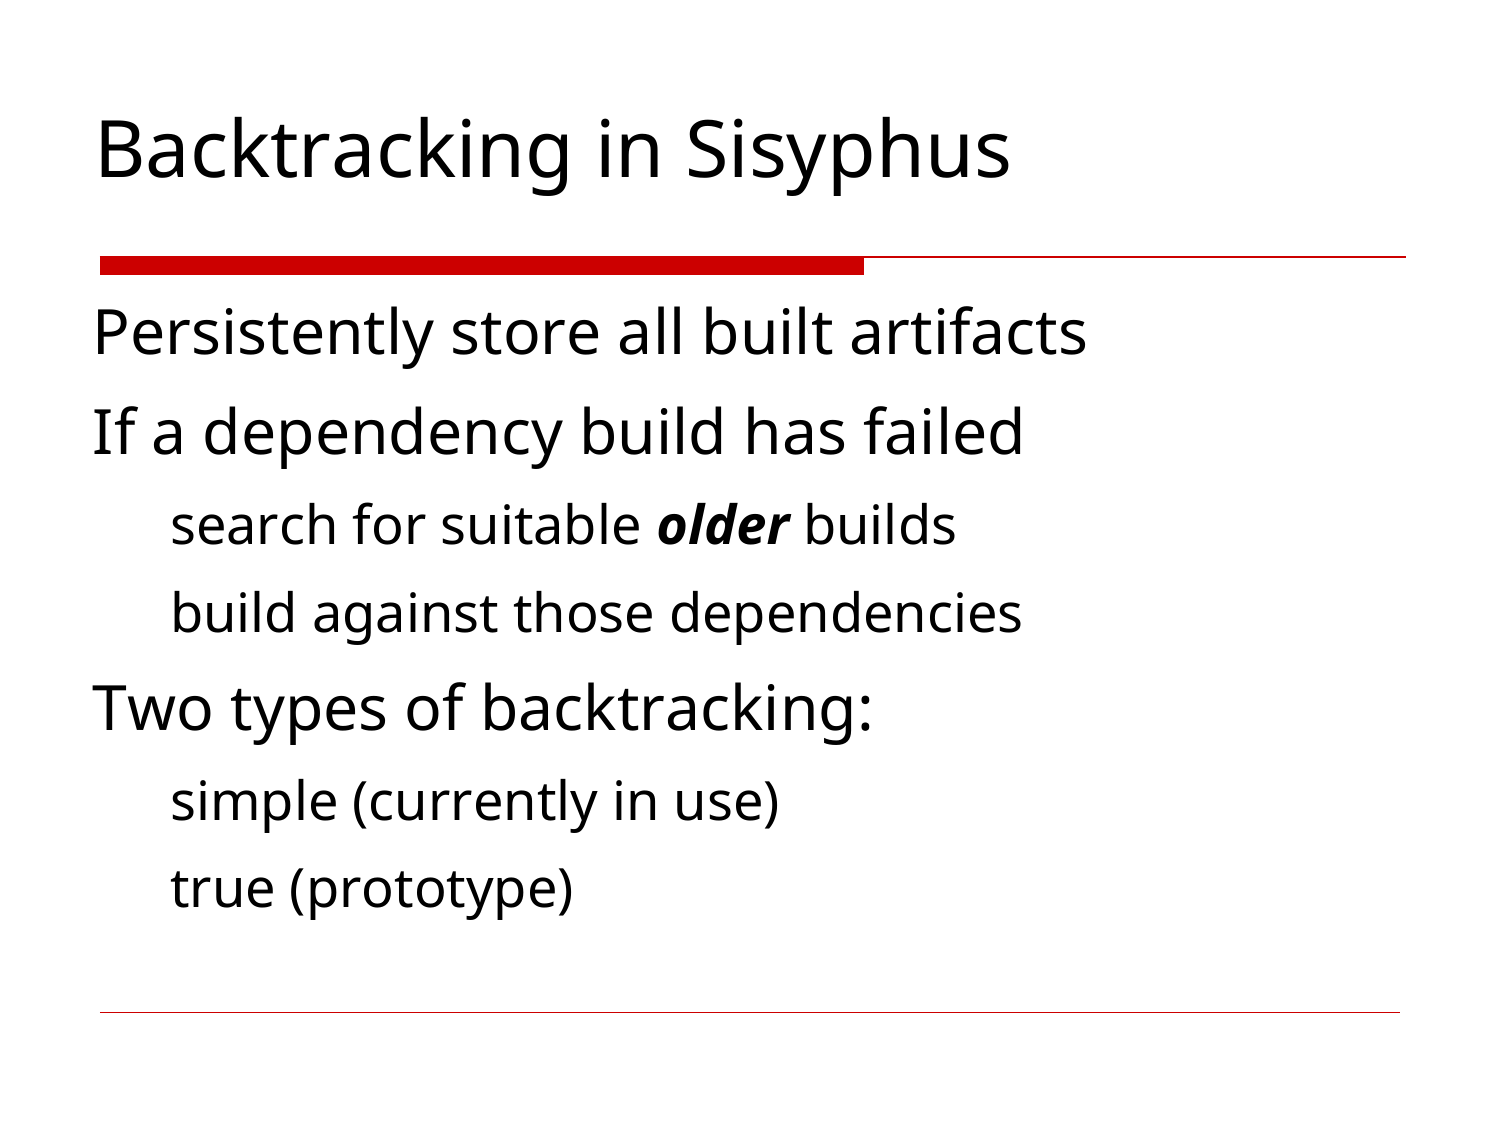

# Backtracking in Sisyphus
Persistently store all built artifacts
If a dependency build has failed
search for suitable older builds
build against those dependencies
Two types of backtracking:
simple (currently in use)
true (prototype)